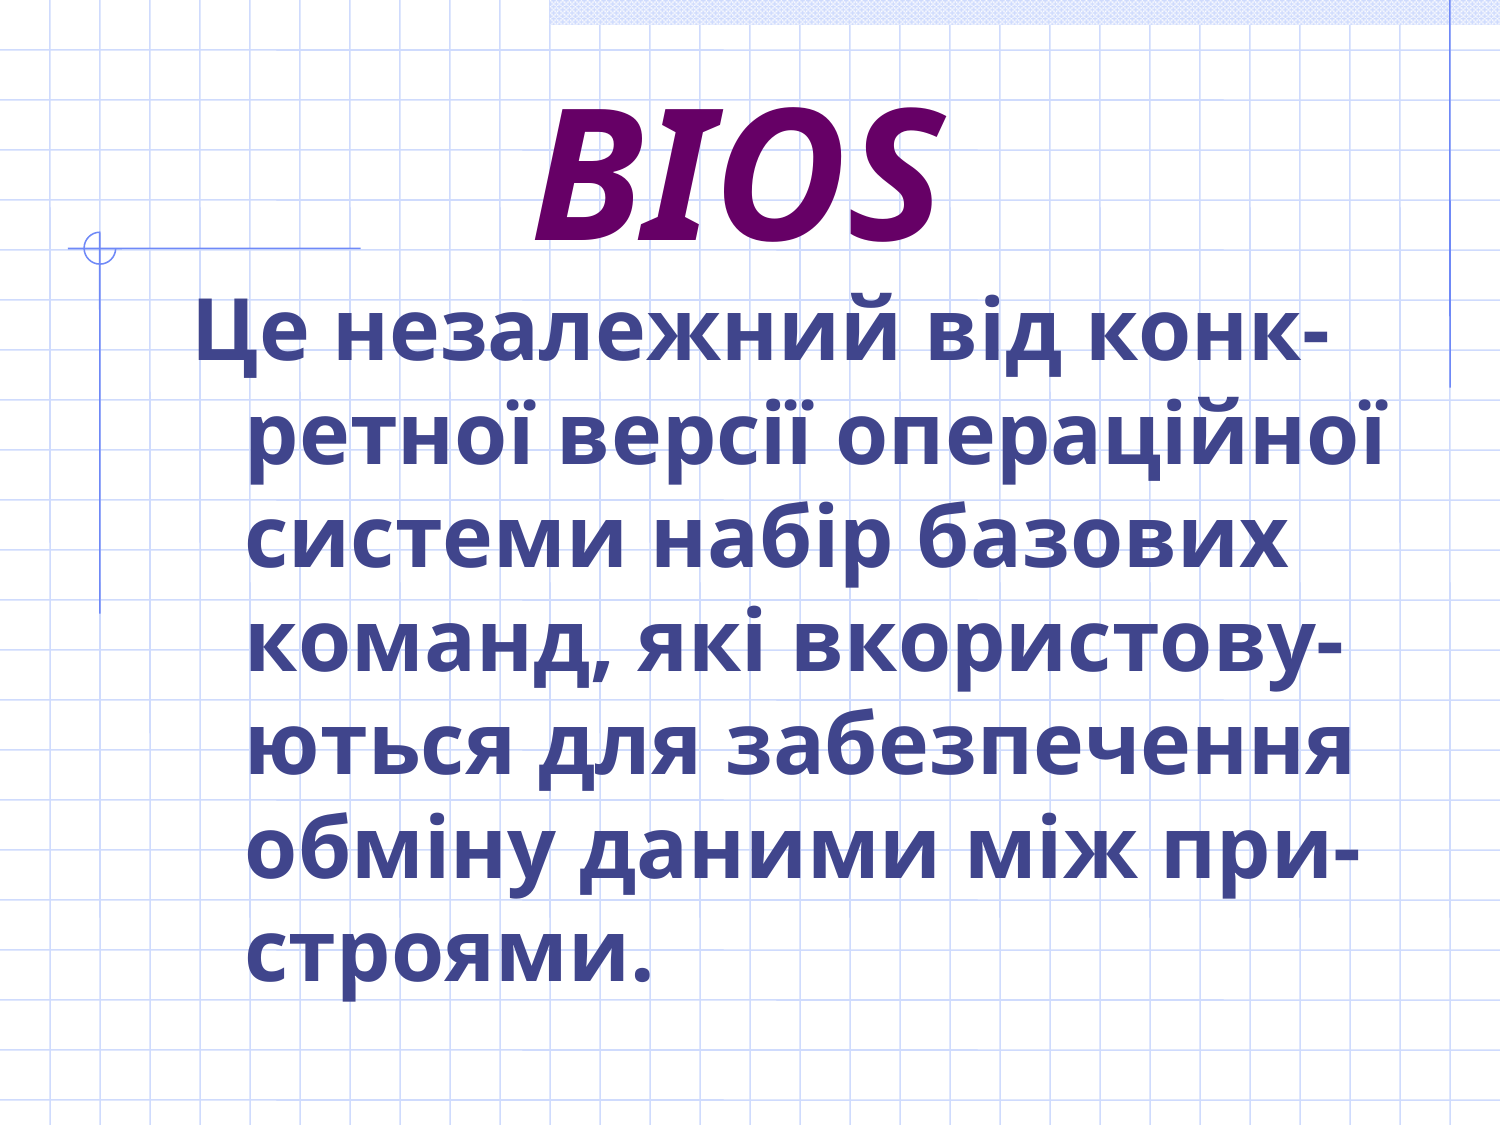

# BIOS
Це незалежний від конк-ретної версії операційної системи набір базових команд, які вкористову-ються для забезпечення обміну даними між при-строями.